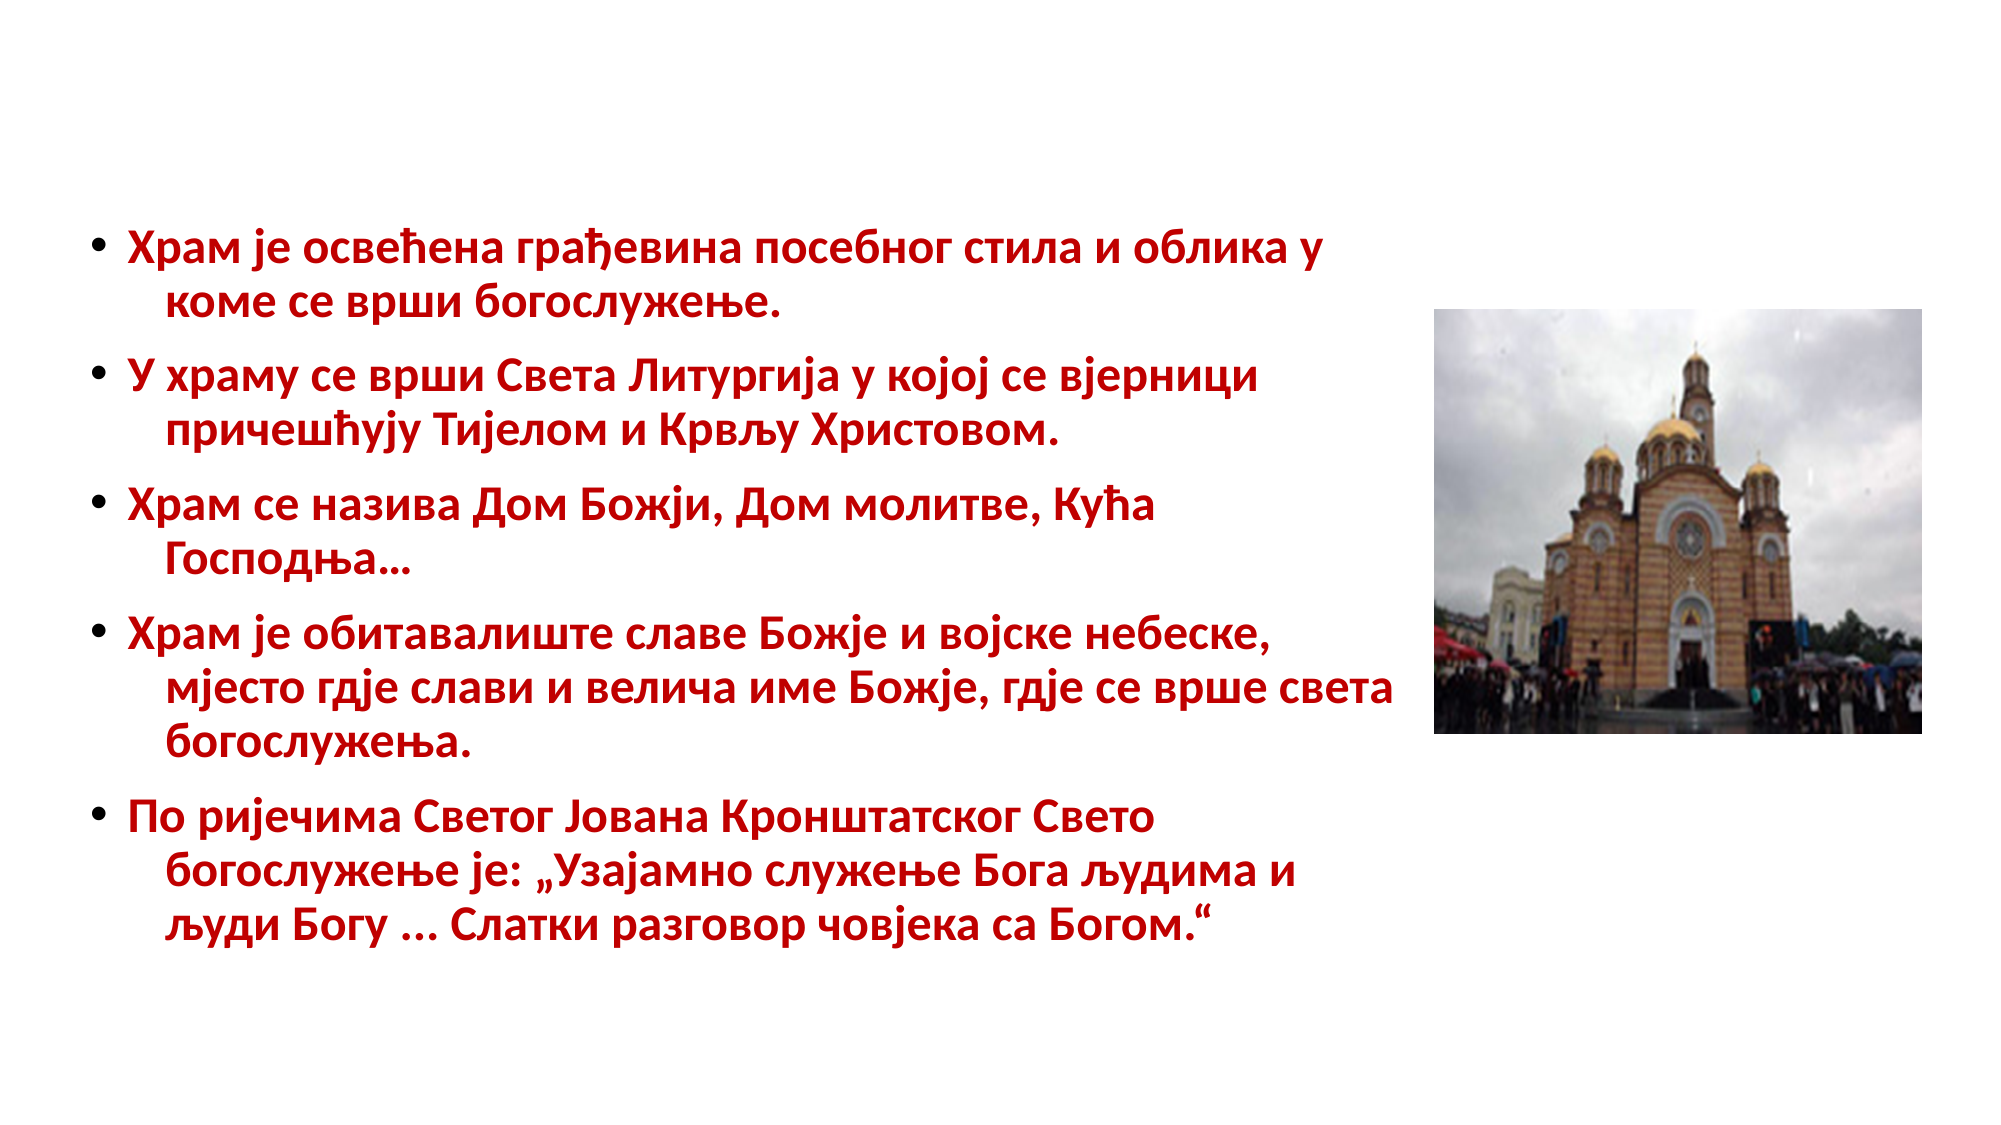

# Храм је освећена грађевина посебног стила и облика у коме се врши богослужење.
У храму се врши Света Литургија у којој се вјерници причешћују Тијелом и Крвљу Христовом.
Храм се назива Дом Божји, Дом молитве, Кућа Господња…
Храм је обитавалиште славе Божје и војске небеске, мјесто гдје слави и велича име Божје, гдје се врше света богослужења.
По ријечима Светог Јована Кронштатског Свето богослужење је: „Узајамно служење Бога људима и људи Богу ... Слатки разговор човјека са Богом.“